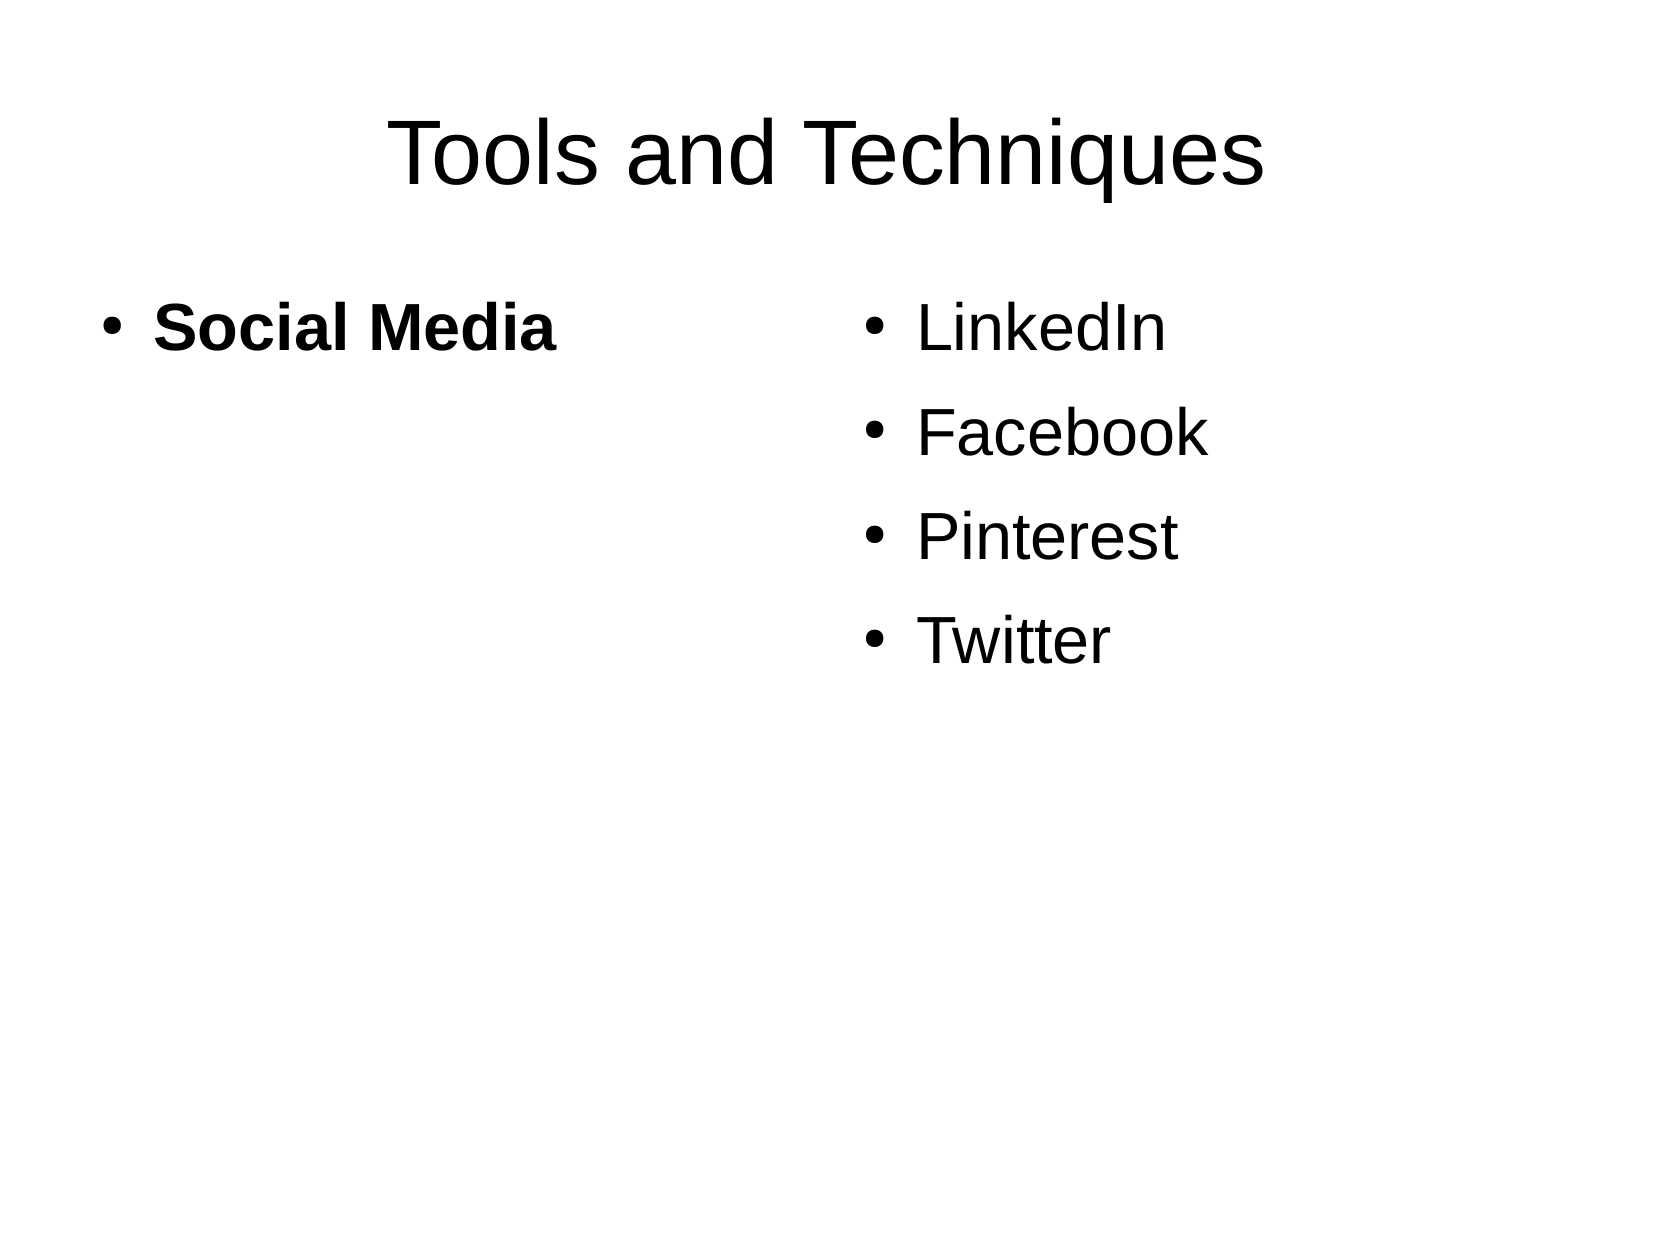

# Tools and Techniques
Social Media
LinkedIn
Facebook
Pinterest
Twitter